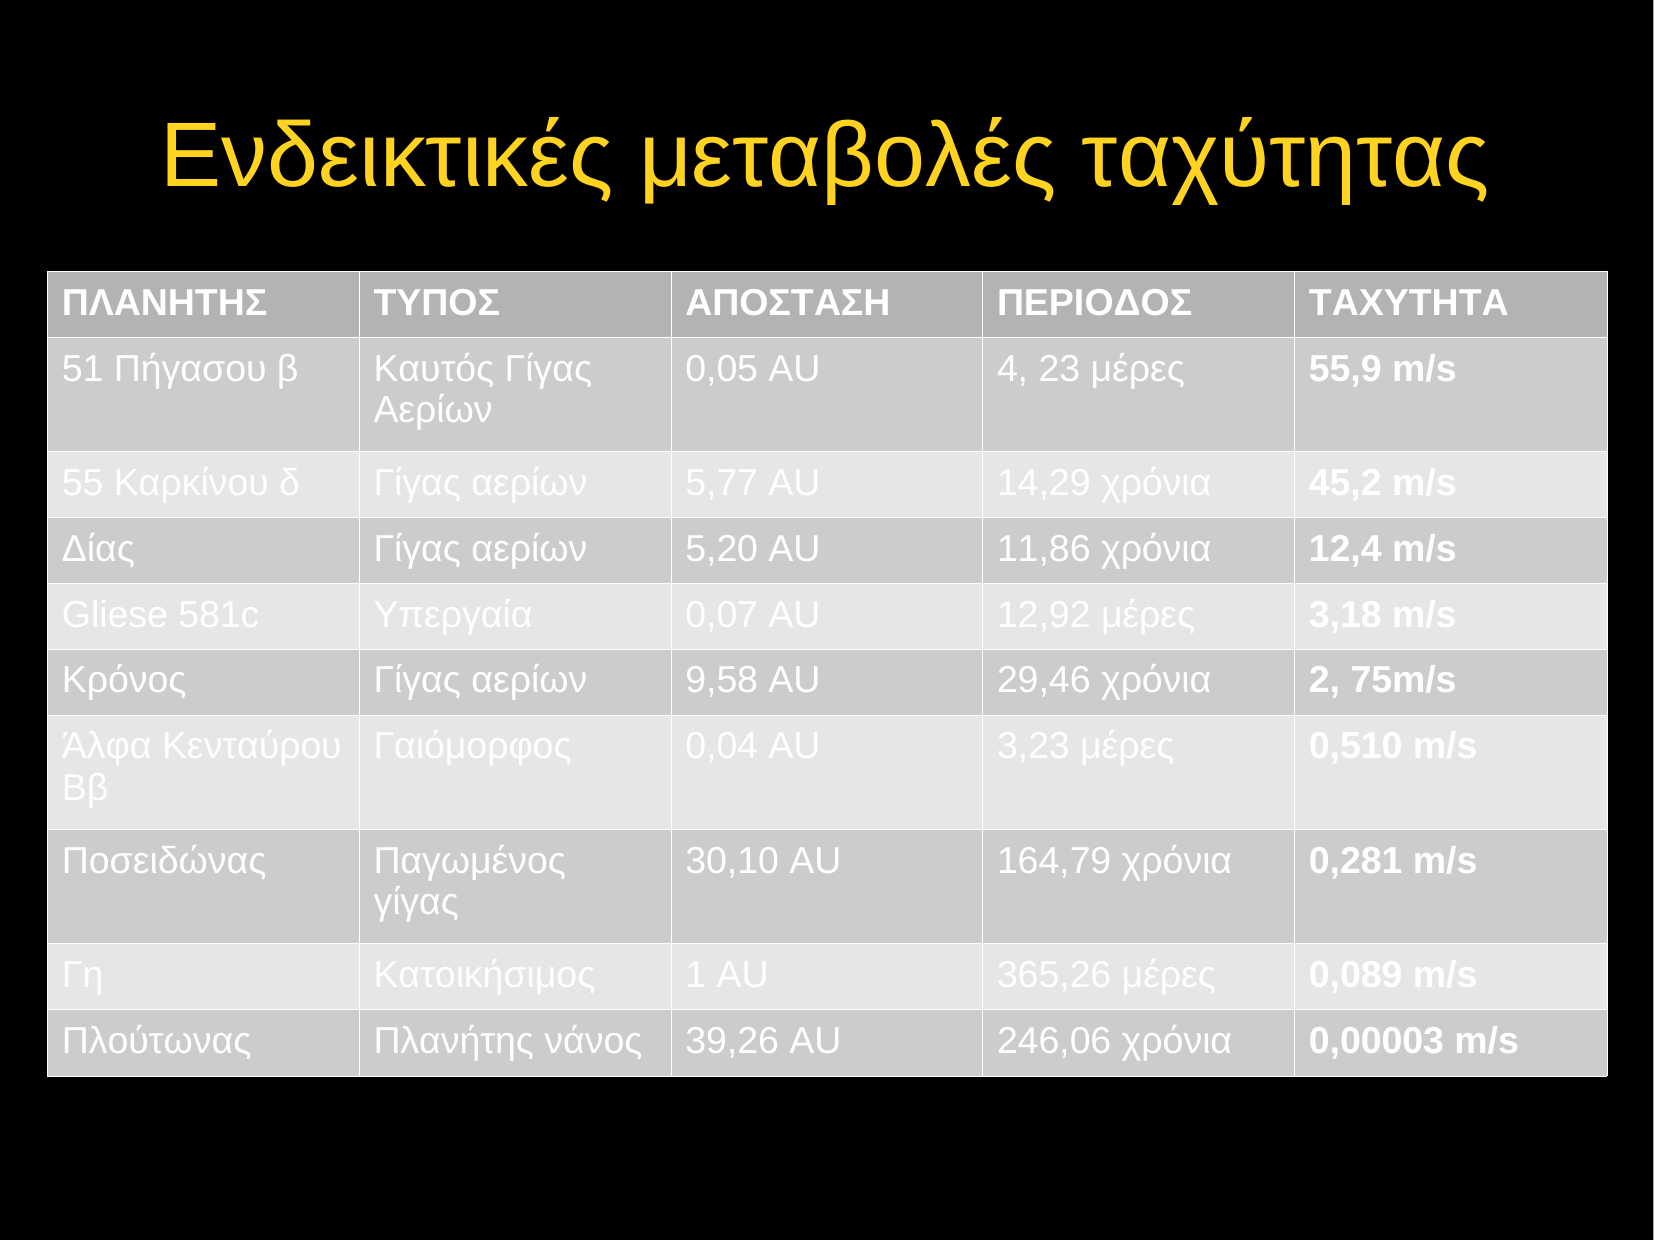

# Ενδεικτικές μεταβολές ταχύτητας
| ΠΛΑΝΗΤΗΣ | ΤΥΠΟΣ | ΑΠΟΣΤΑΣΗ | ΠΕΡΙΟΔΟΣ | ΤΑΧΥΤΗΤΑ |
| --- | --- | --- | --- | --- |
| 51 Πήγασου β | Καυτός Γίγας Αερίων | 0,05 AU | 4, 23 μέρες | 55,9 m/s |
| 55 Καρκίνου δ | Γίγας αερίων | 5,77 AU | 14,29 χρόνια | 45,2 m/s |
| Δίας | Γίγας αερίων | 5,20 AU | 11,86 χρόνια | 12,4 m/s |
| Gliese 581c | Υπεργαία | 0,07 AU | 12,92 μέρες | 3,18 m/s |
| Κρόνος | Γίγας αερίων | 9,58 AU | 29,46 χρόνια | 2, 75m/s |
| Άλφα Κενταύρου Ββ | Γαιόμορφος | 0,04 AU | 3,23 μέρες | 0,510 m/s |
| Ποσειδώνας | Παγωμένος γίγας | 30,10 AU | 164,79 χρόνια | 0,281 m/s |
| Γη | Κατοικήσιμος | 1 AU | 365,26 μέρες | 0,089 m/s |
| Πλούτωνας | Πλανήτης νάνος | 39,26 AU | 246,06 χρόνια | 0,00003 m/s |